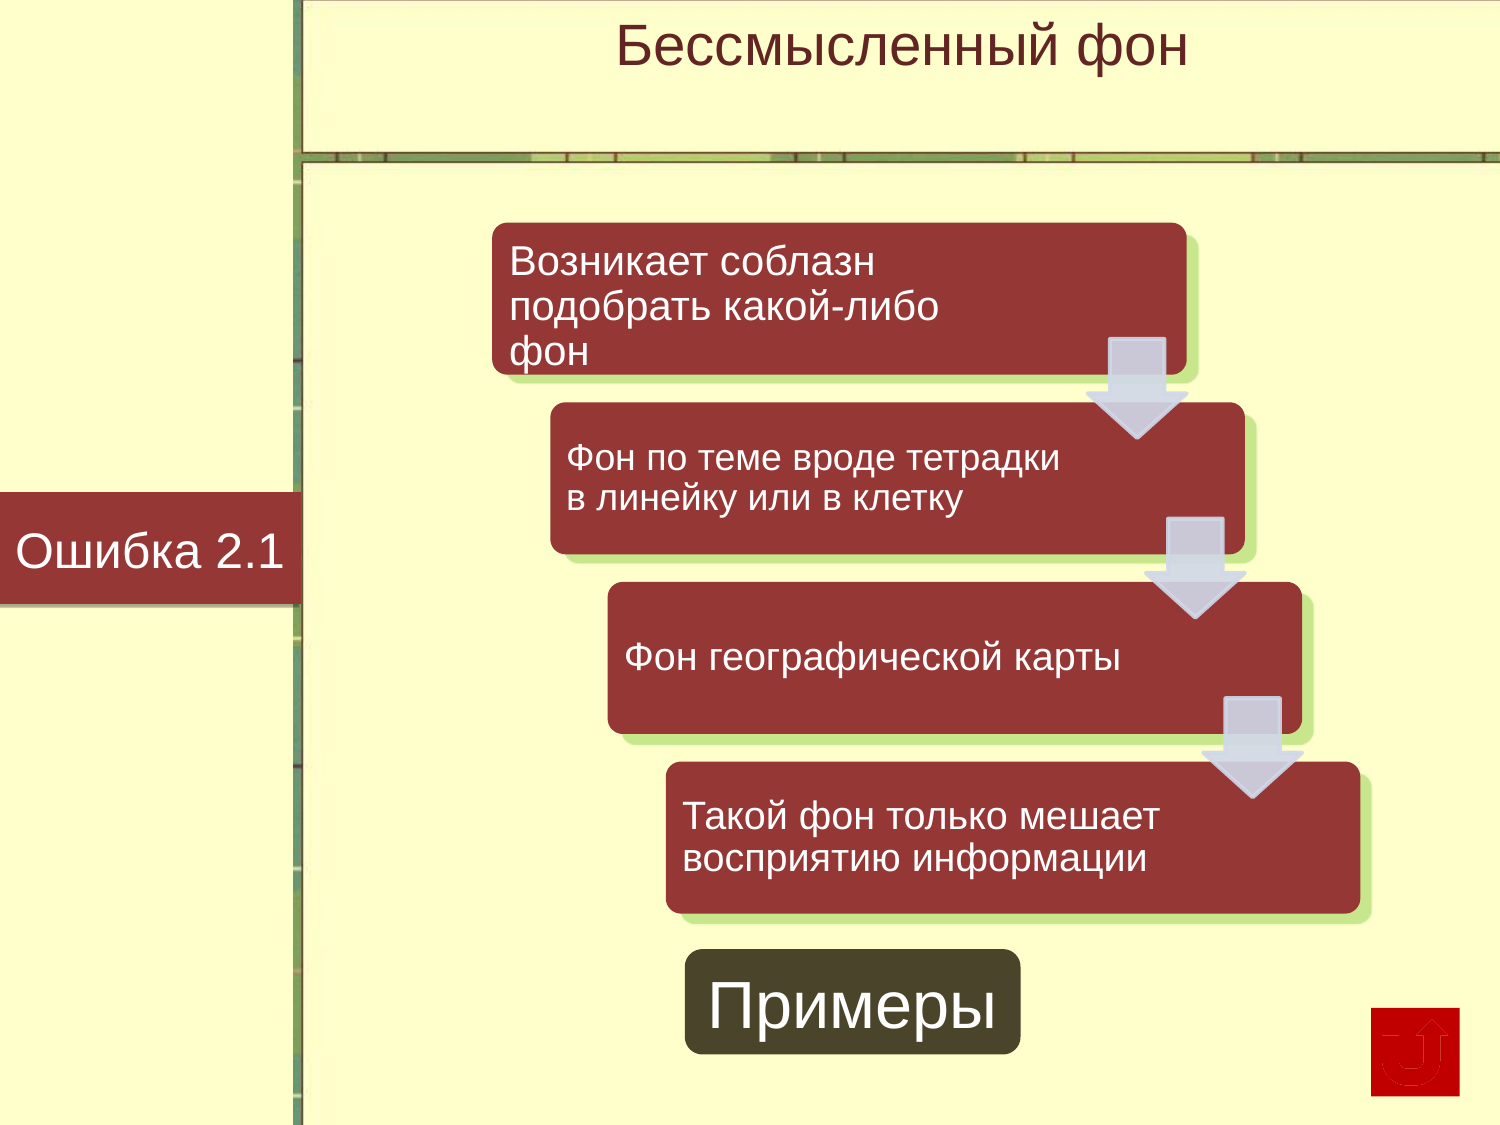

Бессмысленный фон
Возникает соблазн подобрать какой-либо фон
Фон по теме вроде тетрадки в линейку или в клетку
Фон географической карты
Такой фон только мешает восприятию информации
Ошибка 2.1
Примеры